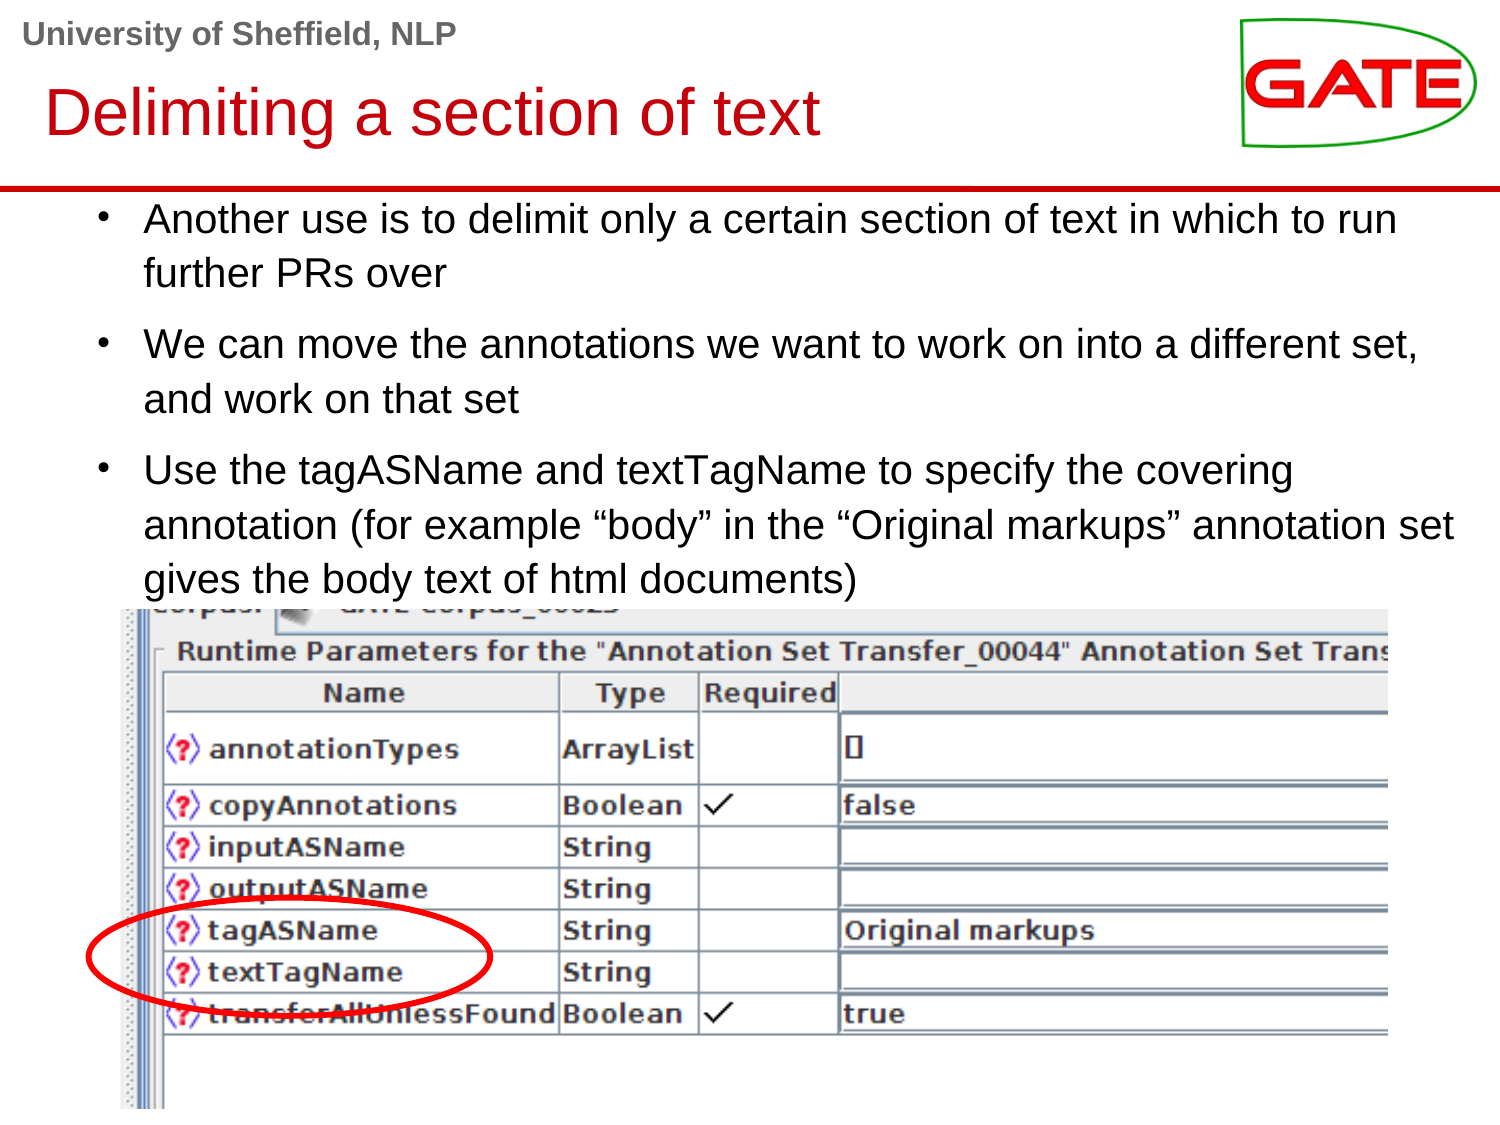

# Delimiting a section of text
Another use is to delimit only a certain section of text in which to run further PRs over
We can move the annotations we want to work on into a different set, and work on that set
Use the tagASName and textTagName to specify the covering annotation (for example “body” in the “Original markups” annotation set gives the body text of html documents)